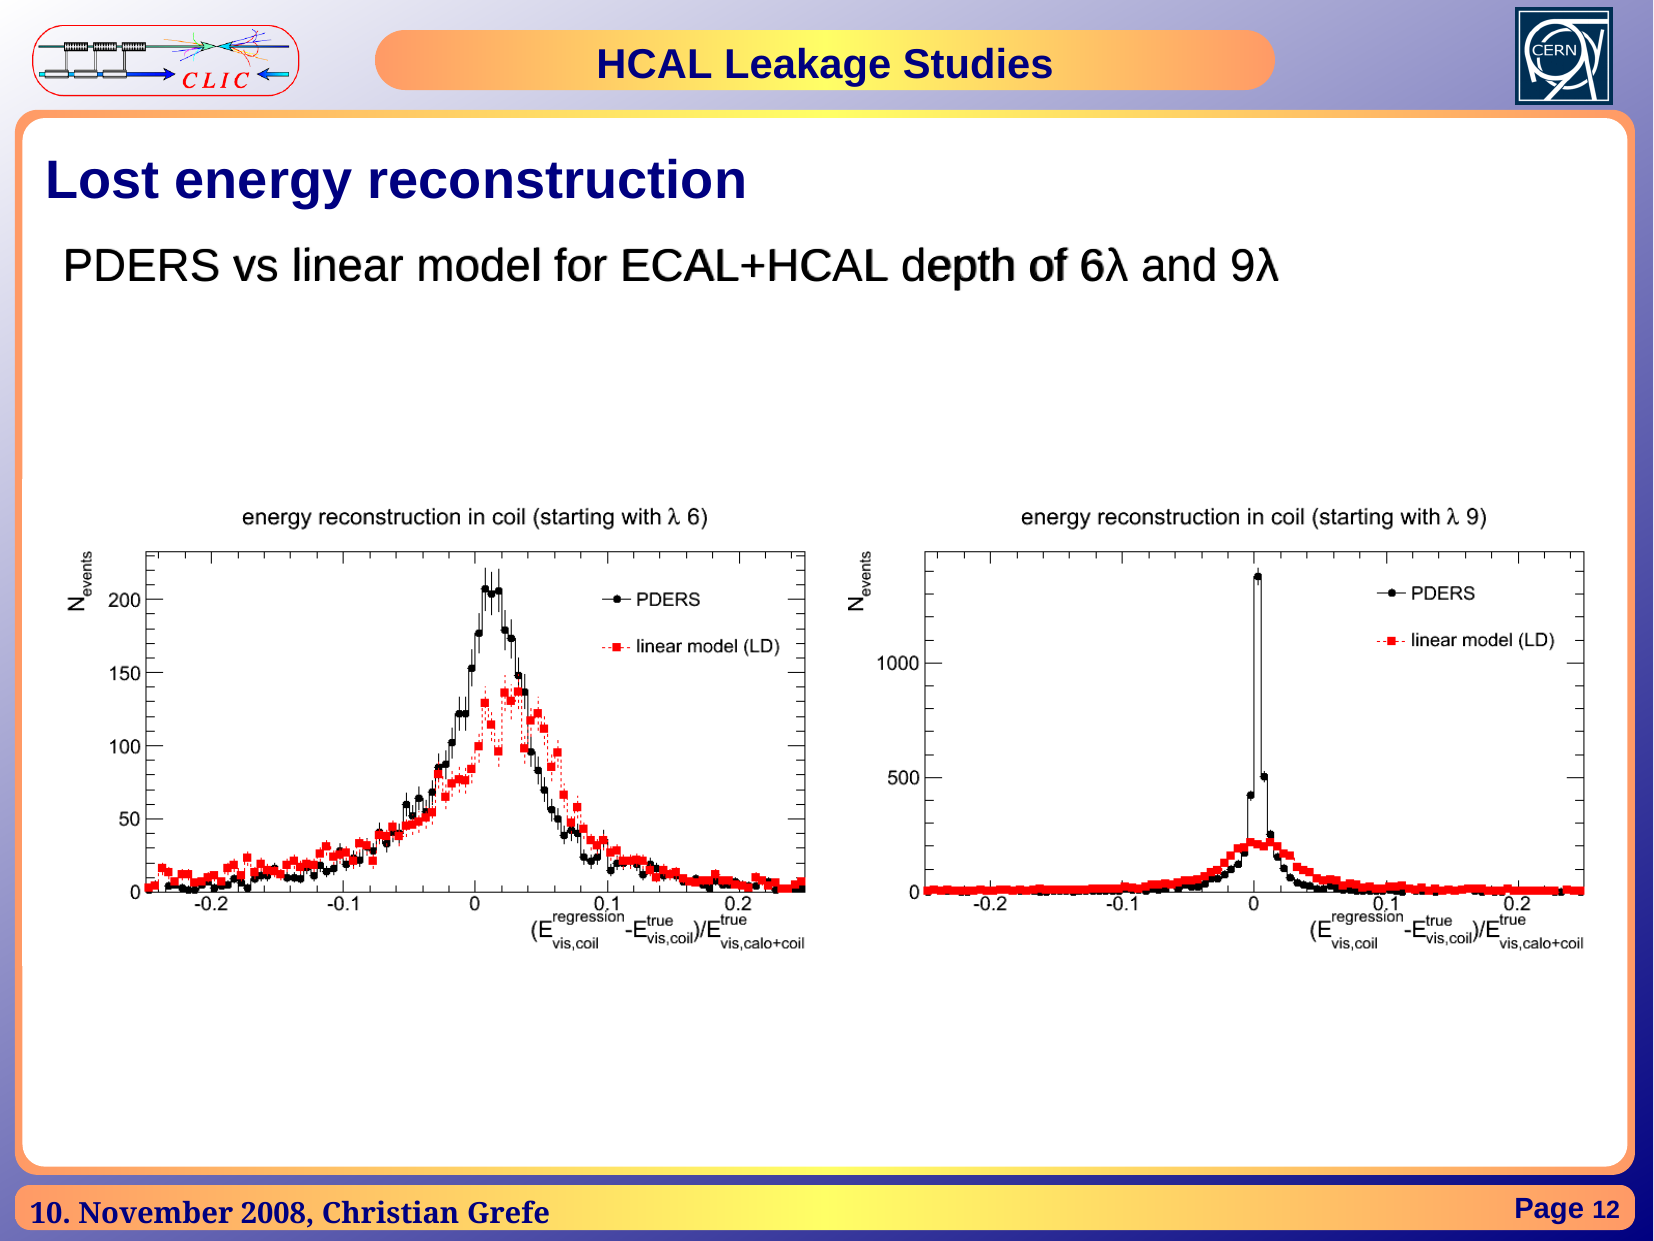

# Lost energy reconstruction
PDERS vs linear model for ECAL+HCAL depth of 6λ and 9λ